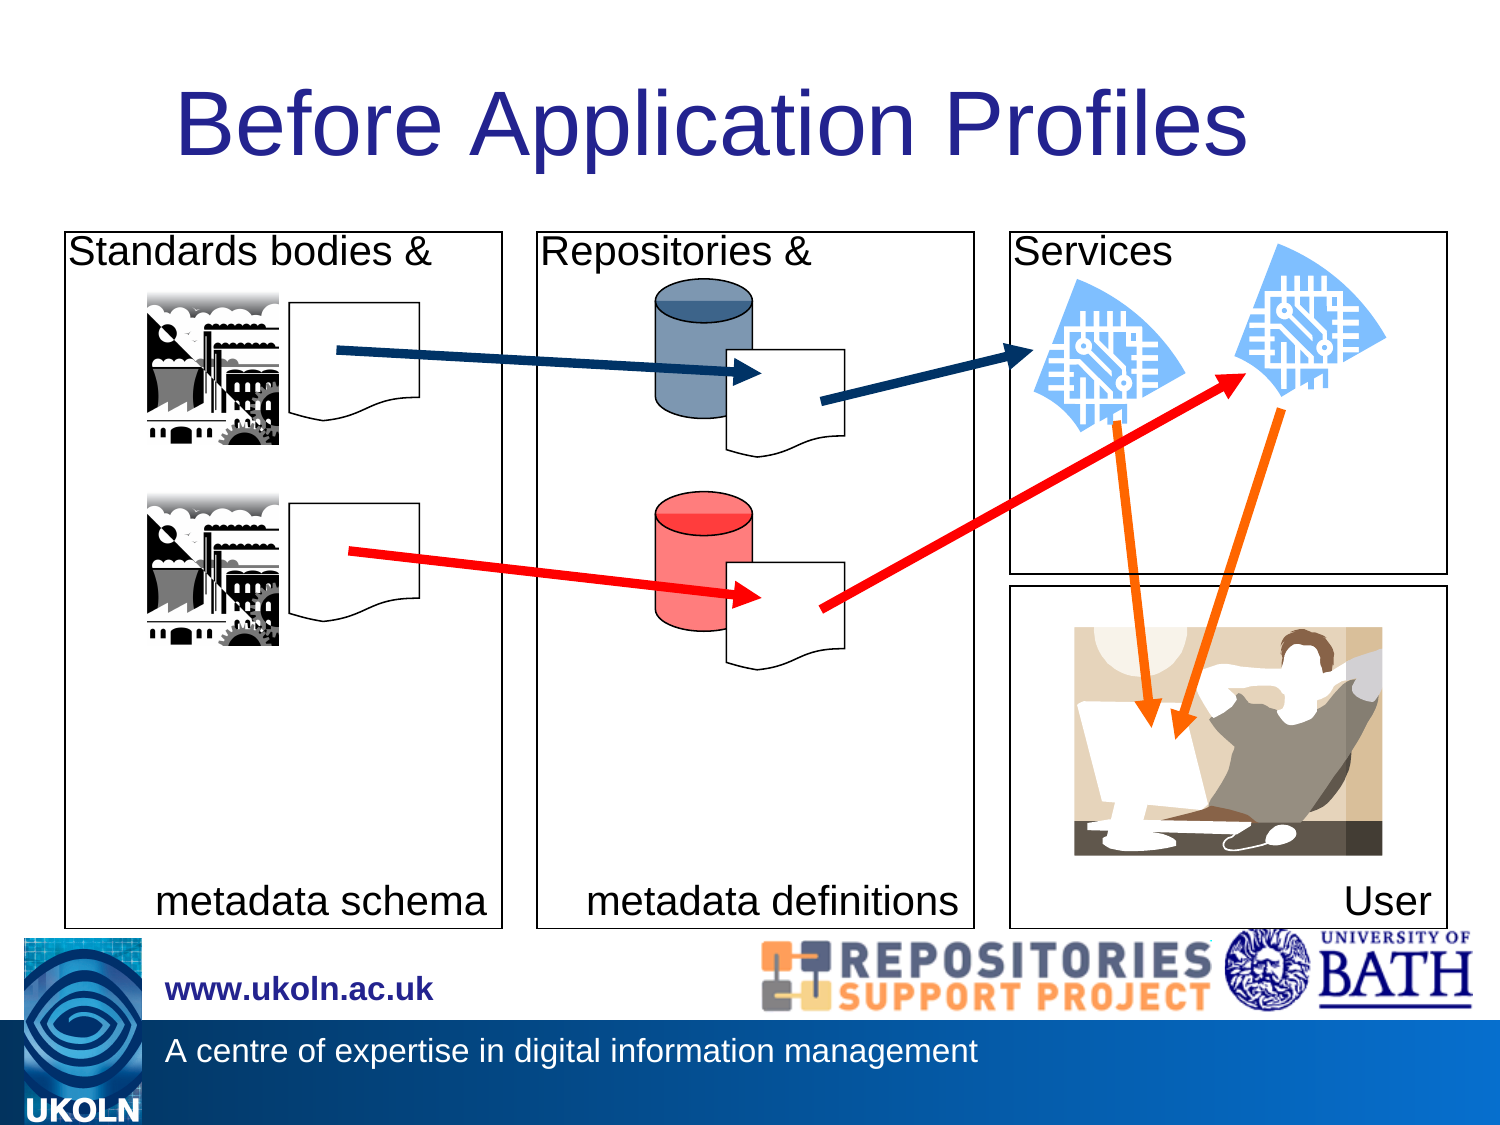

# Before Application Profiles
Standards bodies &
Repositories &
Services
metadata schema
metadata definitions
User